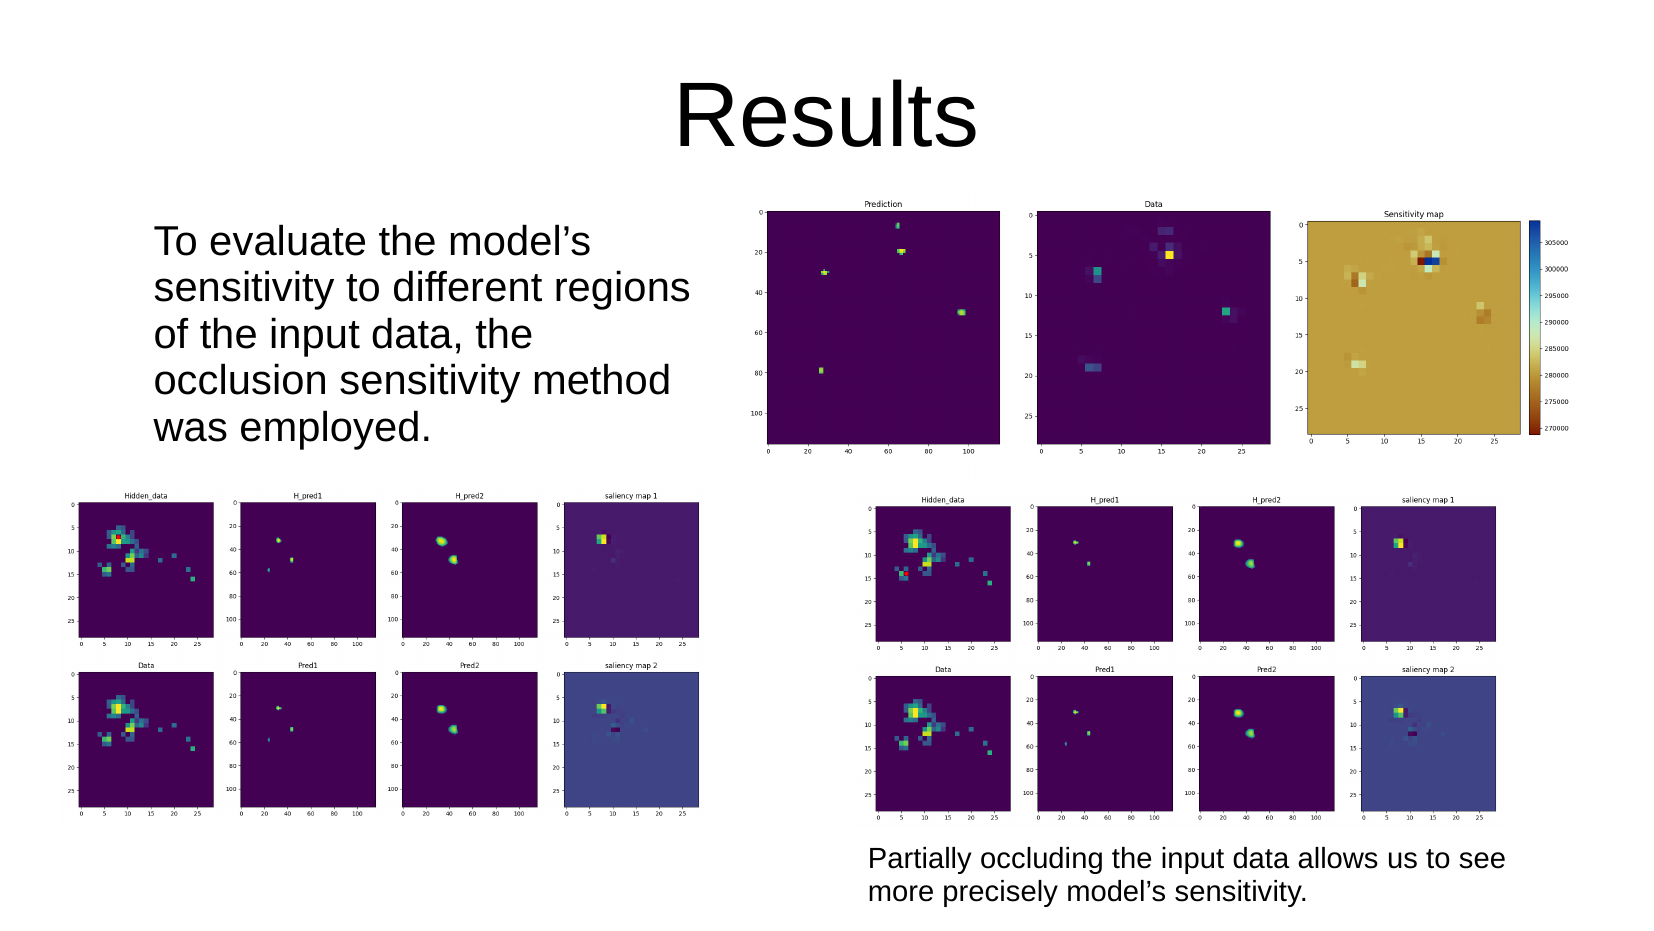

# Results
To evaluate the model’s sensitivity to different regions of the input data, the occlusion sensitivity method was employed.
Partially occluding the input data allows us to see more precisely model’s sensitivity.